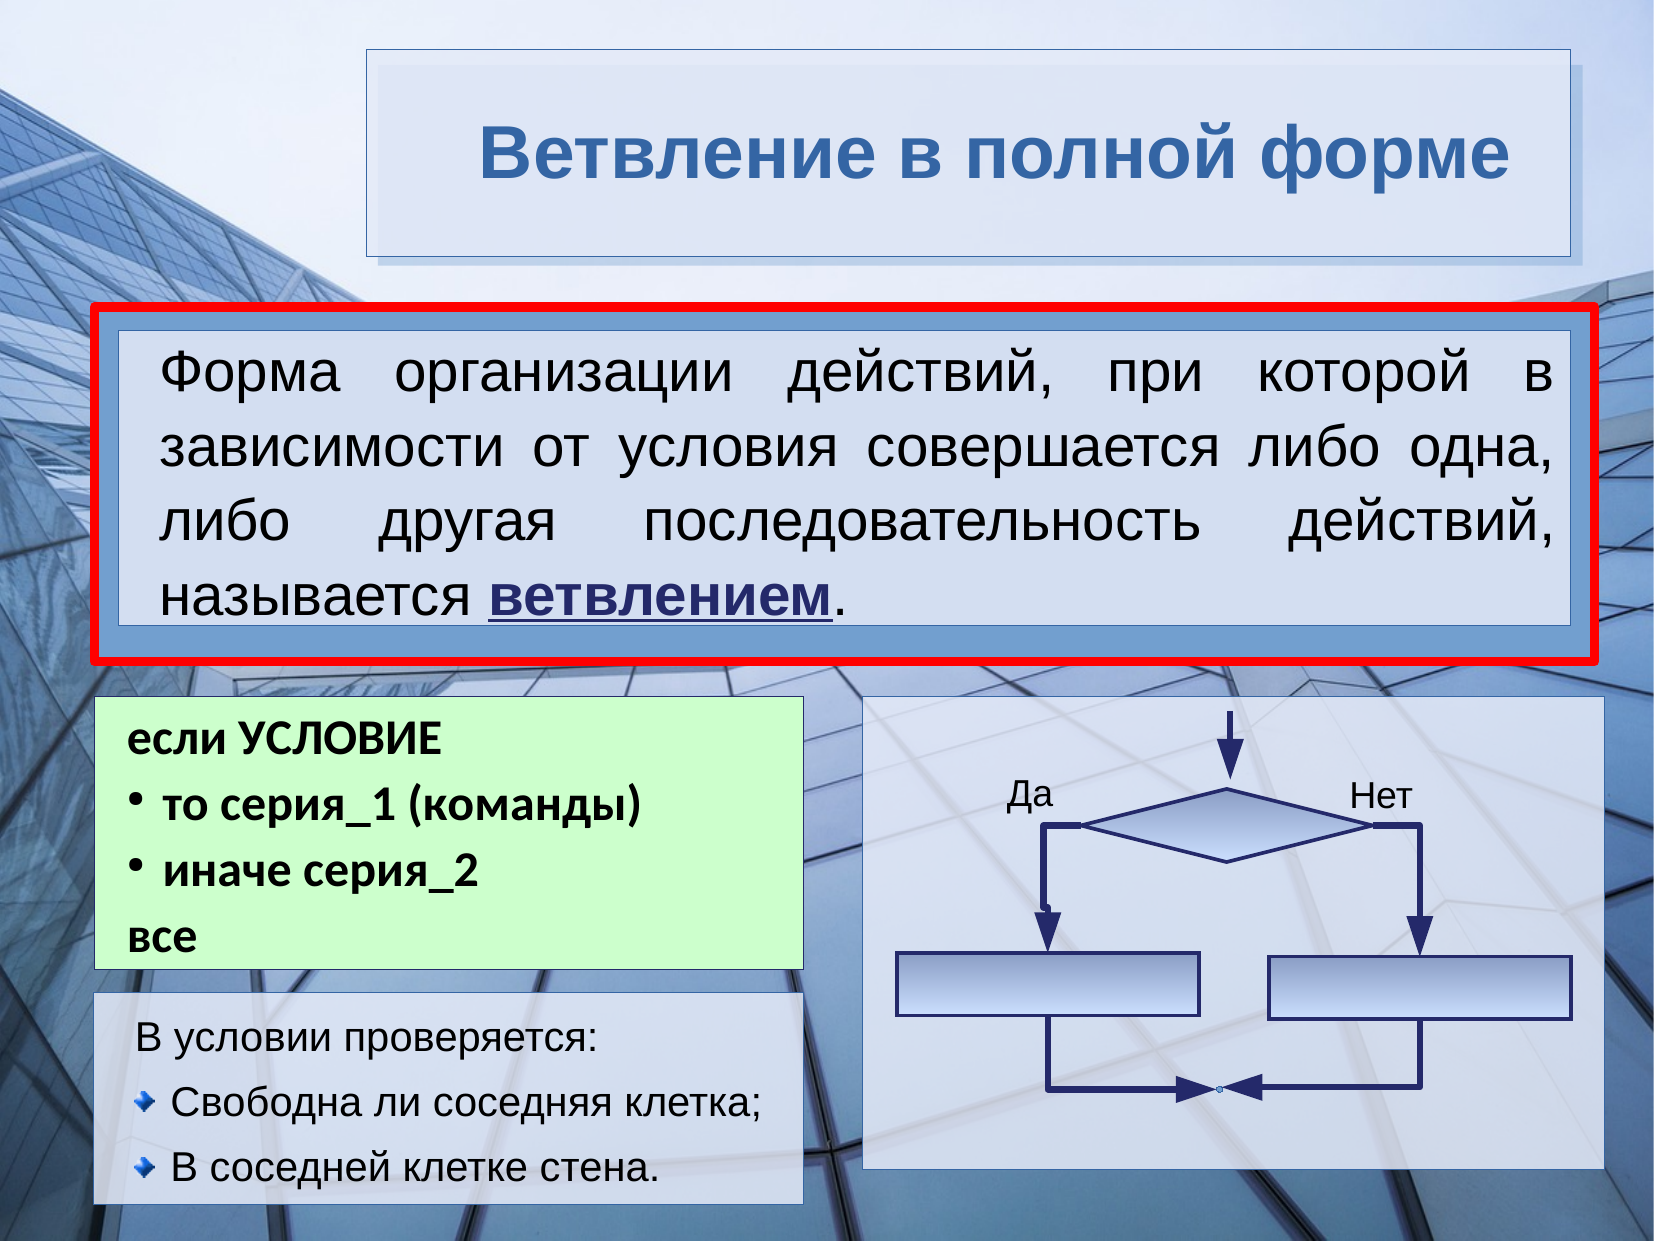

# Ветвление в полной форме
Форма организации действий, при которой в зависимости от условия совершается либо одна, либо другая последовательность действий, называется ветвлением.
если УСЛОВИЕ
то серия_1 (команды)
иначе серия_2
все
Да
Нет
В условии проверяется:
Свободна ли соседняя клетка;
В соседней клетке стена.